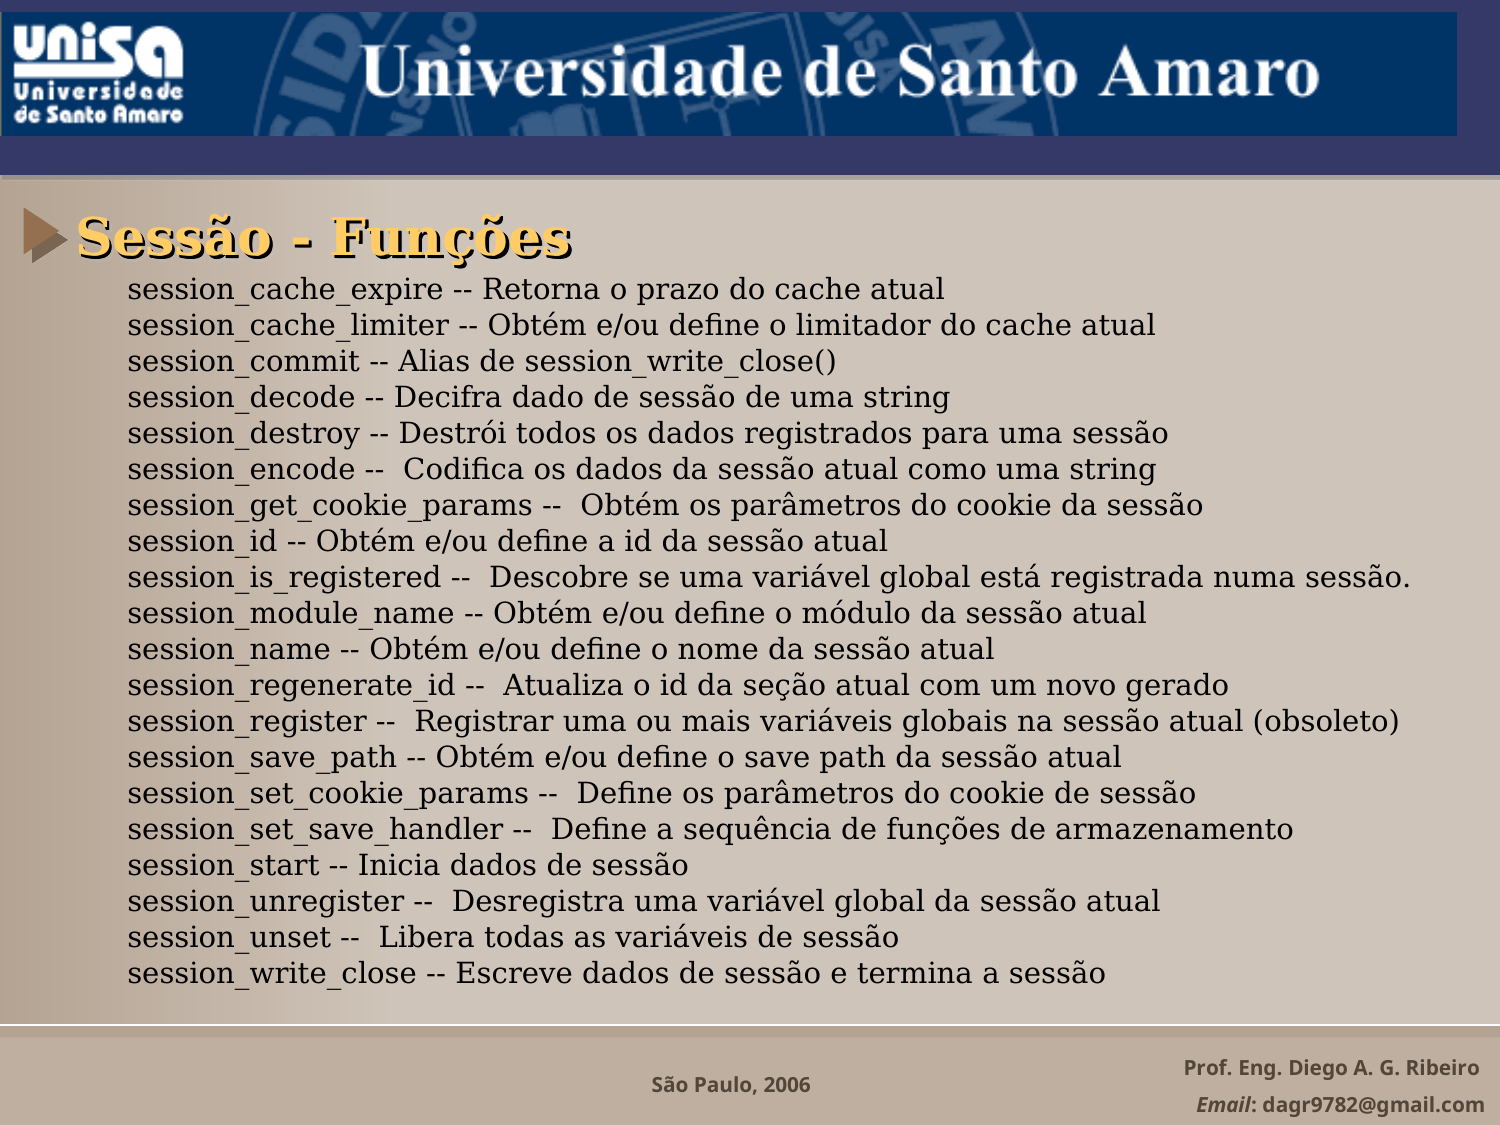

Sessão - Funções
session_cache_expire -- Retorna o prazo do cache atual
session_cache_limiter -- Obtém e/ou define o limitador do cache atual
session_commit -- Alias de session_write_close()
session_decode -- Decifra dado de sessão de uma string
session_destroy -- Destrói todos os dados registrados para uma sessão
session_encode -- Codifica os dados da sessão atual como uma string
session_get_cookie_params -- Obtém os parâmetros do cookie da sessão
session_id -- Obtém e/ou define a id da sessão atual
session_is_registered -- Descobre se uma variável global está registrada numa sessão.
session_module_name -- Obtém e/ou define o módulo da sessão atual
session_name -- Obtém e/ou define o nome da sessão atual
session_regenerate_id -- Atualiza o id da seção atual com um novo gerado
session_register -- Registrar uma ou mais variáveis globais na sessão atual (obsoleto)
session_save_path -- Obtém e/ou define o save path da sessão atual
session_set_cookie_params -- Define os parâmetros do cookie de sessão
session_set_save_handler -- Define a sequência de funções de armazenamento
session_start -- Inicia dados de sessão
session_unregister -- Desregistra uma variável global da sessão atual
session_unset -- Libera todas as variáveis de sessão
session_write_close -- Escreve dados de sessão e termina a sessão